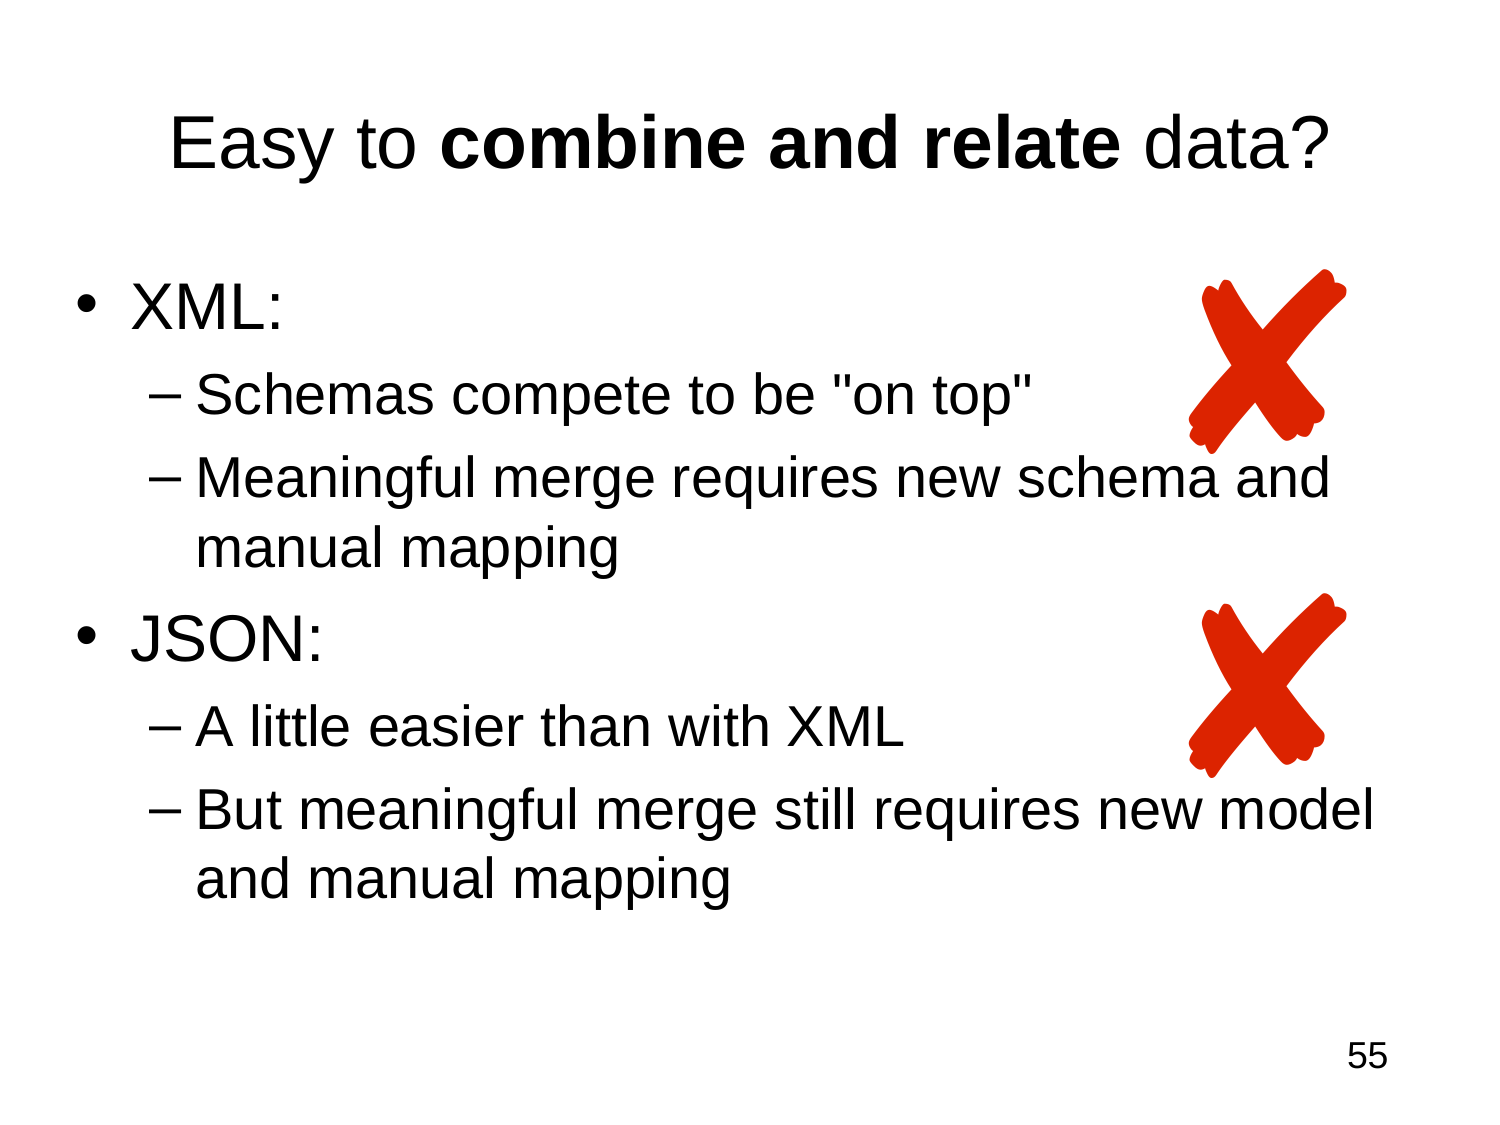

# Easy to combine and relate data?
✘
XML:
Schemas compete to be "on top"
Meaningful merge requires new schema and manual mapping
JSON:
A little easier than with XML
But meaningful merge still requires new model and manual mapping
✘
55